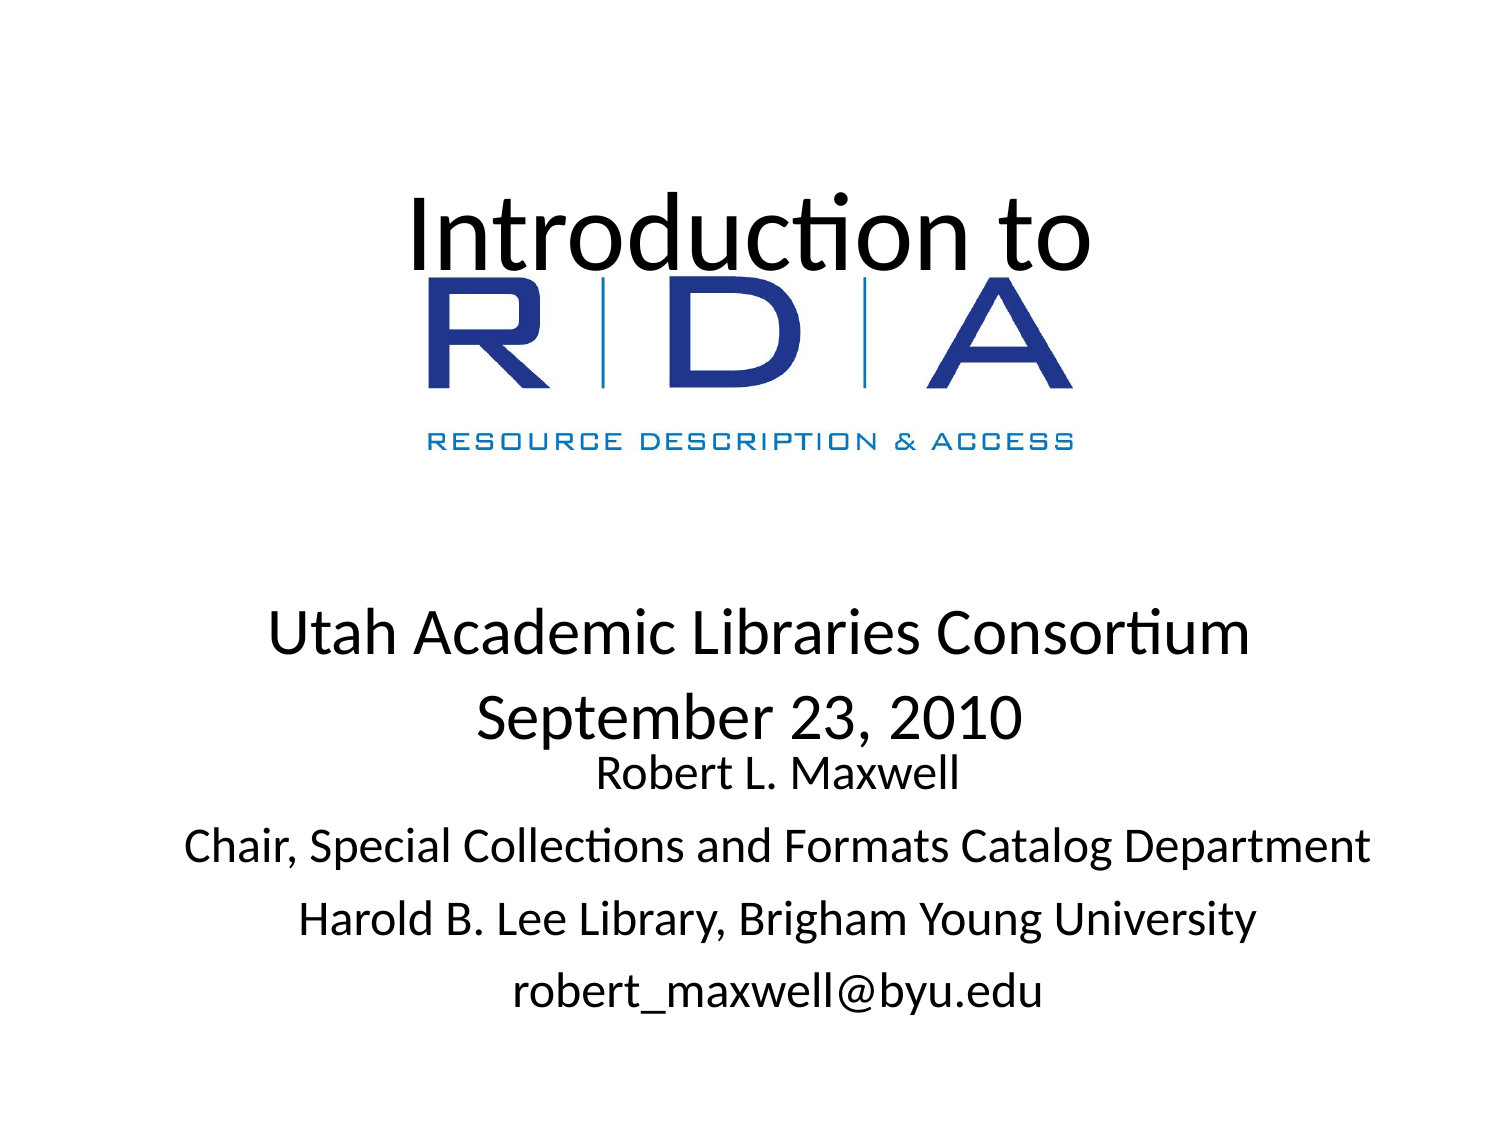

# Introduction to Utah Academic Libraries Consortium September 23, 2010
Robert L. Maxwell
Chair, Special Collections and Formats Catalog Department
Harold B. Lee Library, Brigham Young University
robert_maxwell@byu.edu